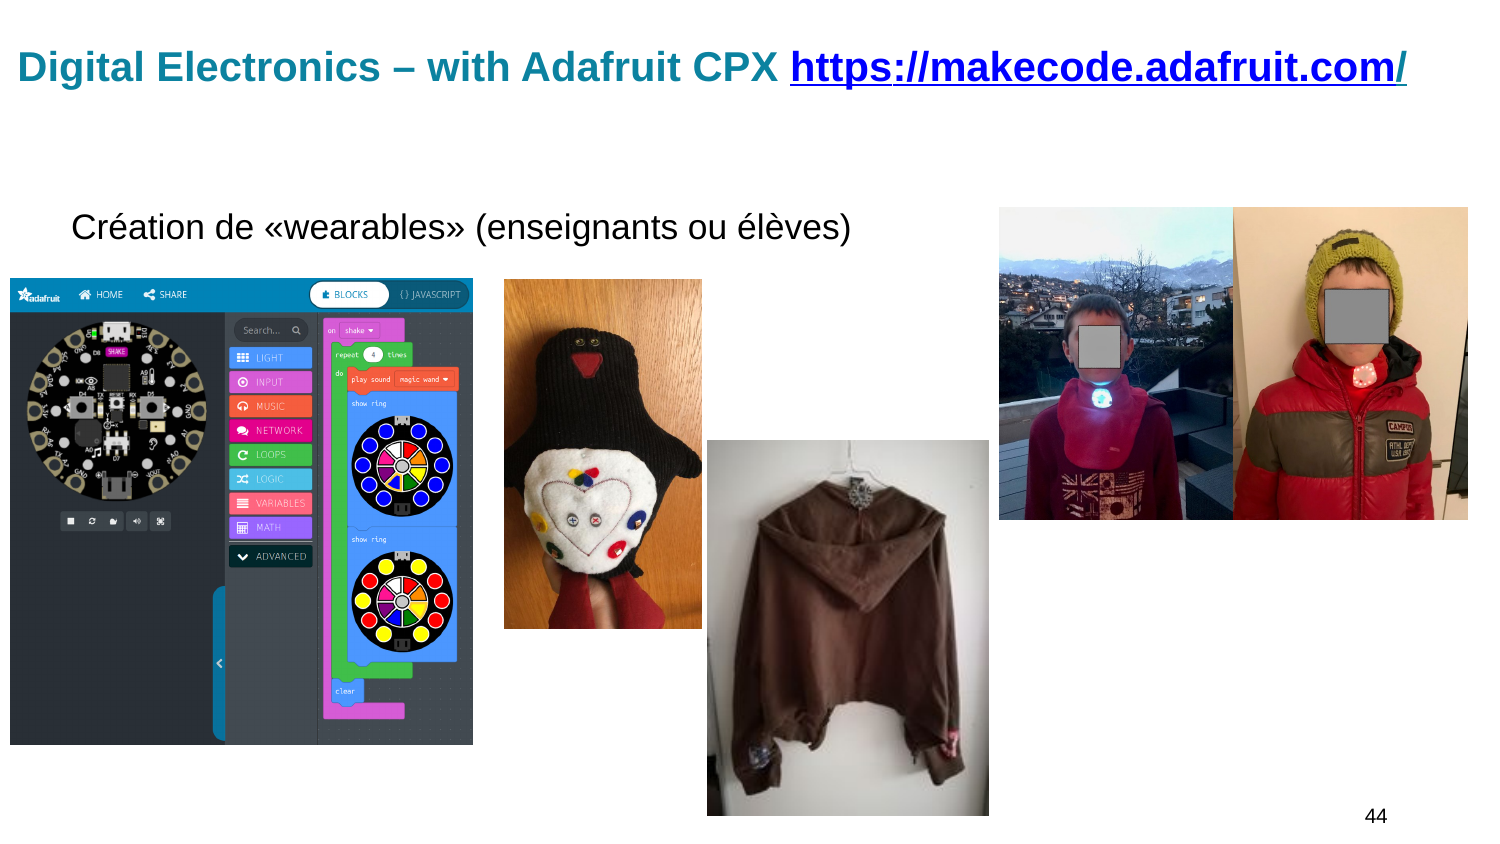

# Digital Electronics – with Adafruit CPX https://makecode.adafruit.com/
Création de «wearables» (enseignants ou élèves)